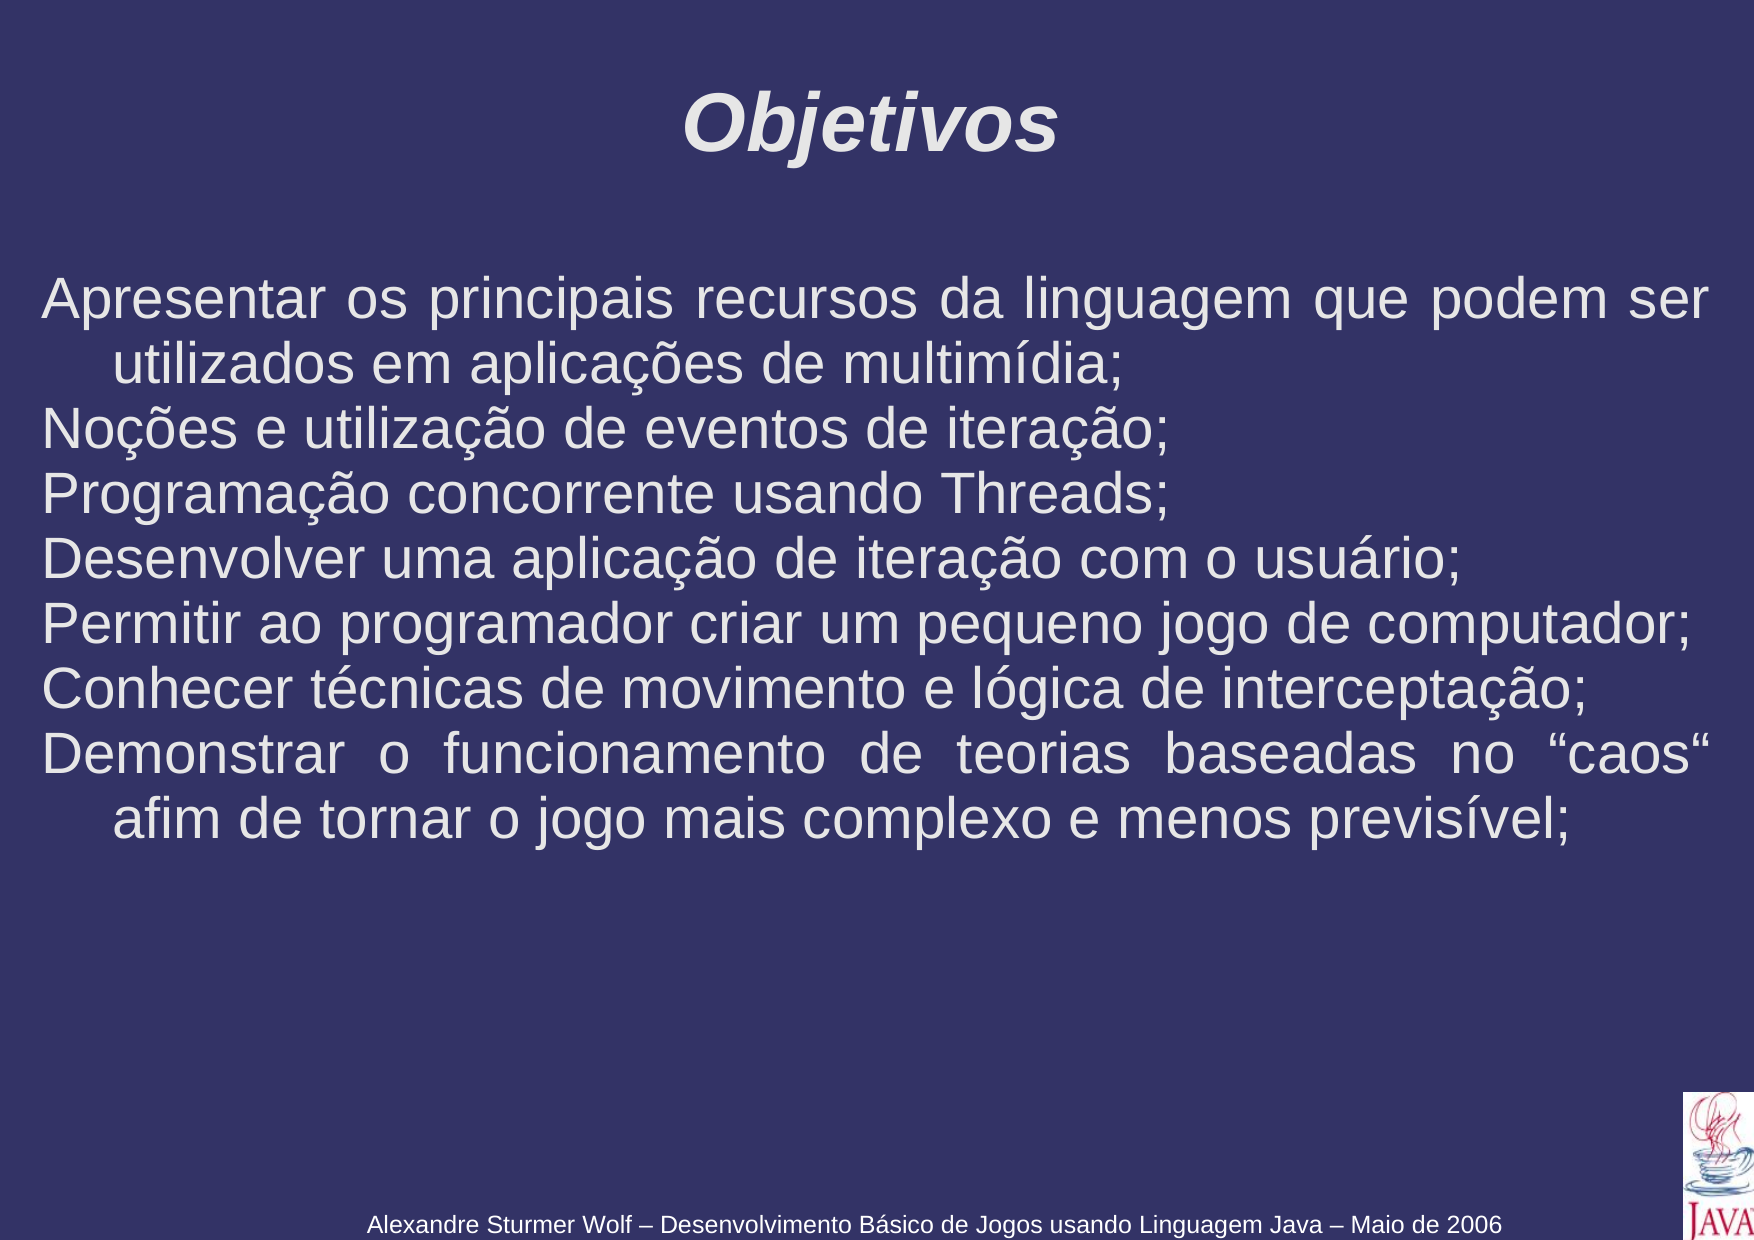

# Objetivos
Apresentar os principais recursos da linguagem que podem ser utilizados em aplicações de multimídia;
Noções e utilização de eventos de iteração;
Programação concorrente usando Threads;
Desenvolver uma aplicação de iteração com o usuário;
Permitir ao programador criar um pequeno jogo de computador;
Conhecer técnicas de movimento e lógica de interceptação;
Demonstrar o funcionamento de teorias baseadas no “caos“ afim de tornar o jogo mais complexo e menos previsível;